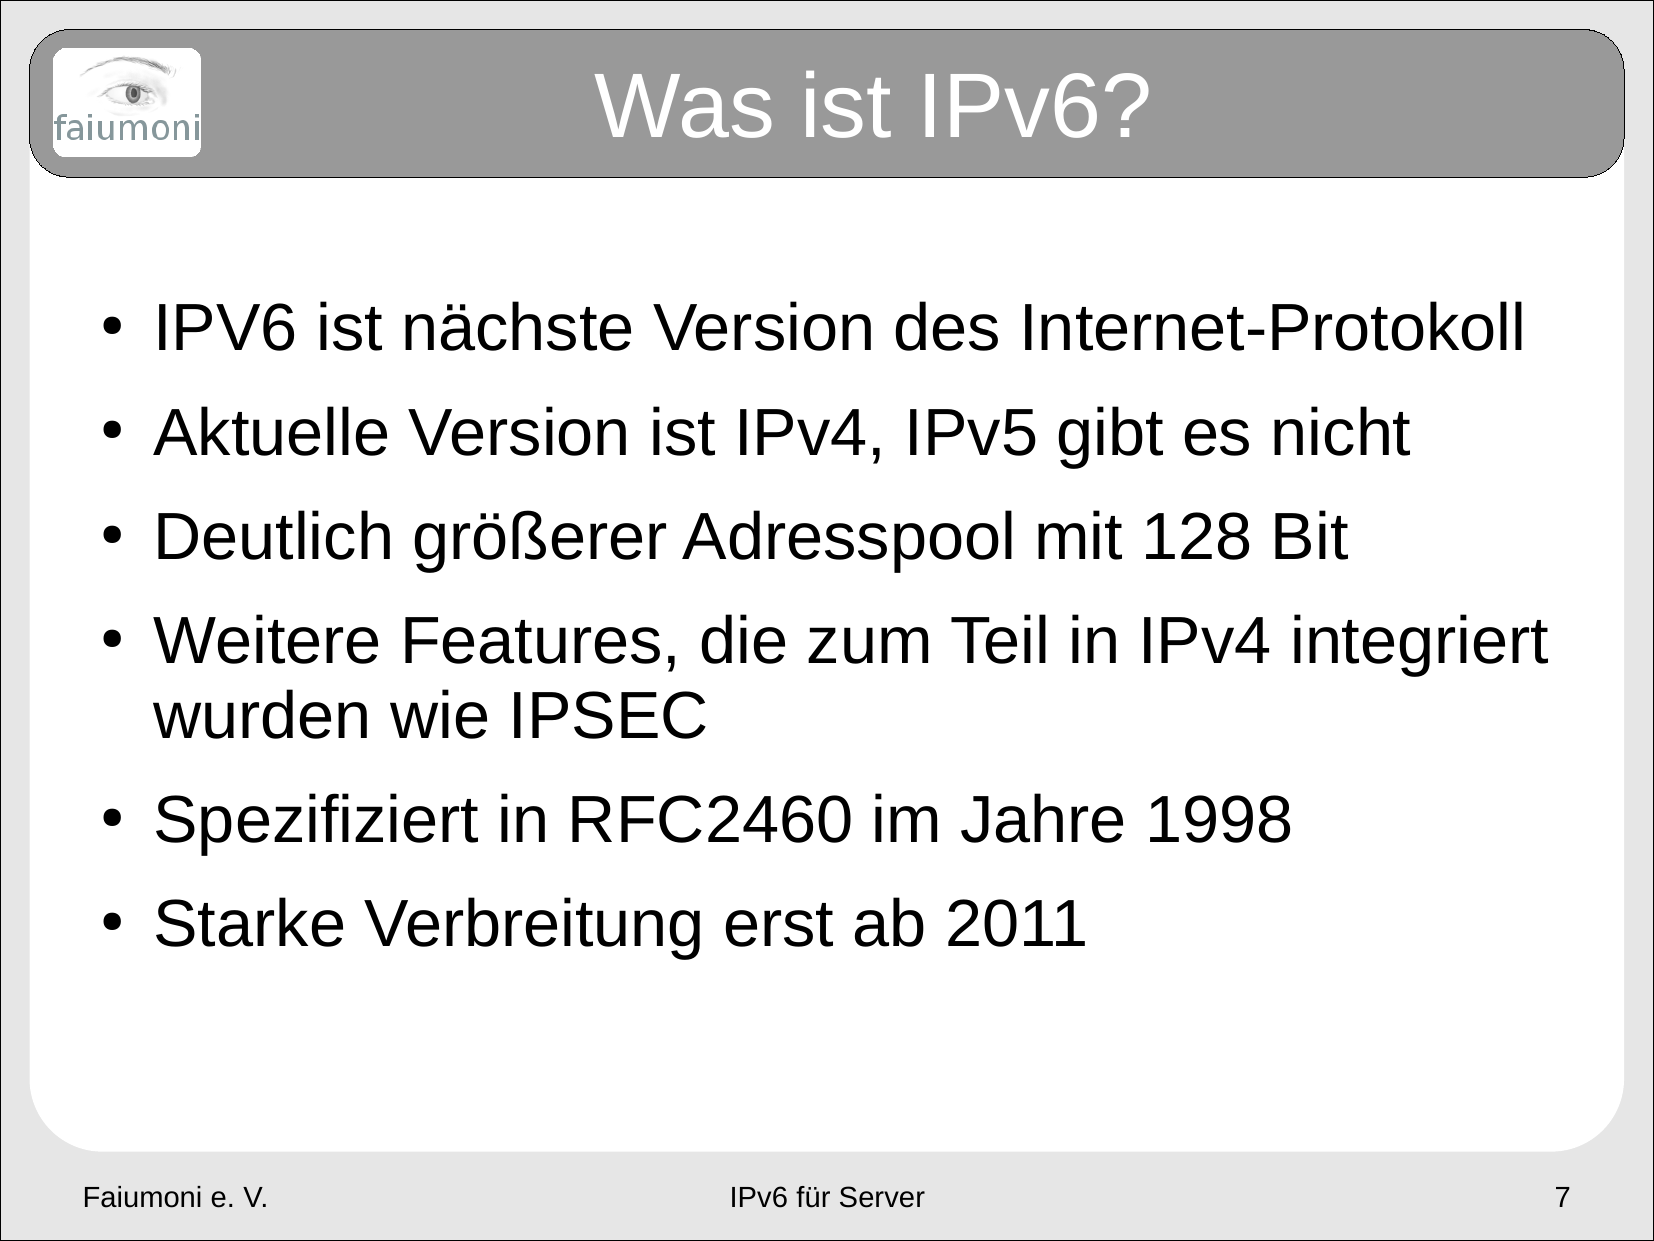

# Was ist IPv6?
IPV6 ist nächste Version des Internet-Protokoll
Aktuelle Version ist IPv4, IPv5 gibt es nicht
Deutlich größerer Adresspool mit 128 Bit
Weitere Features, die zum Teil in IPv4 integriert wurden wie IPSEC
Spezifiziert in RFC2460 im Jahre 1998
Starke Verbreitung erst ab 2011
Faiumoni e. V.
IPv6 für Server
7